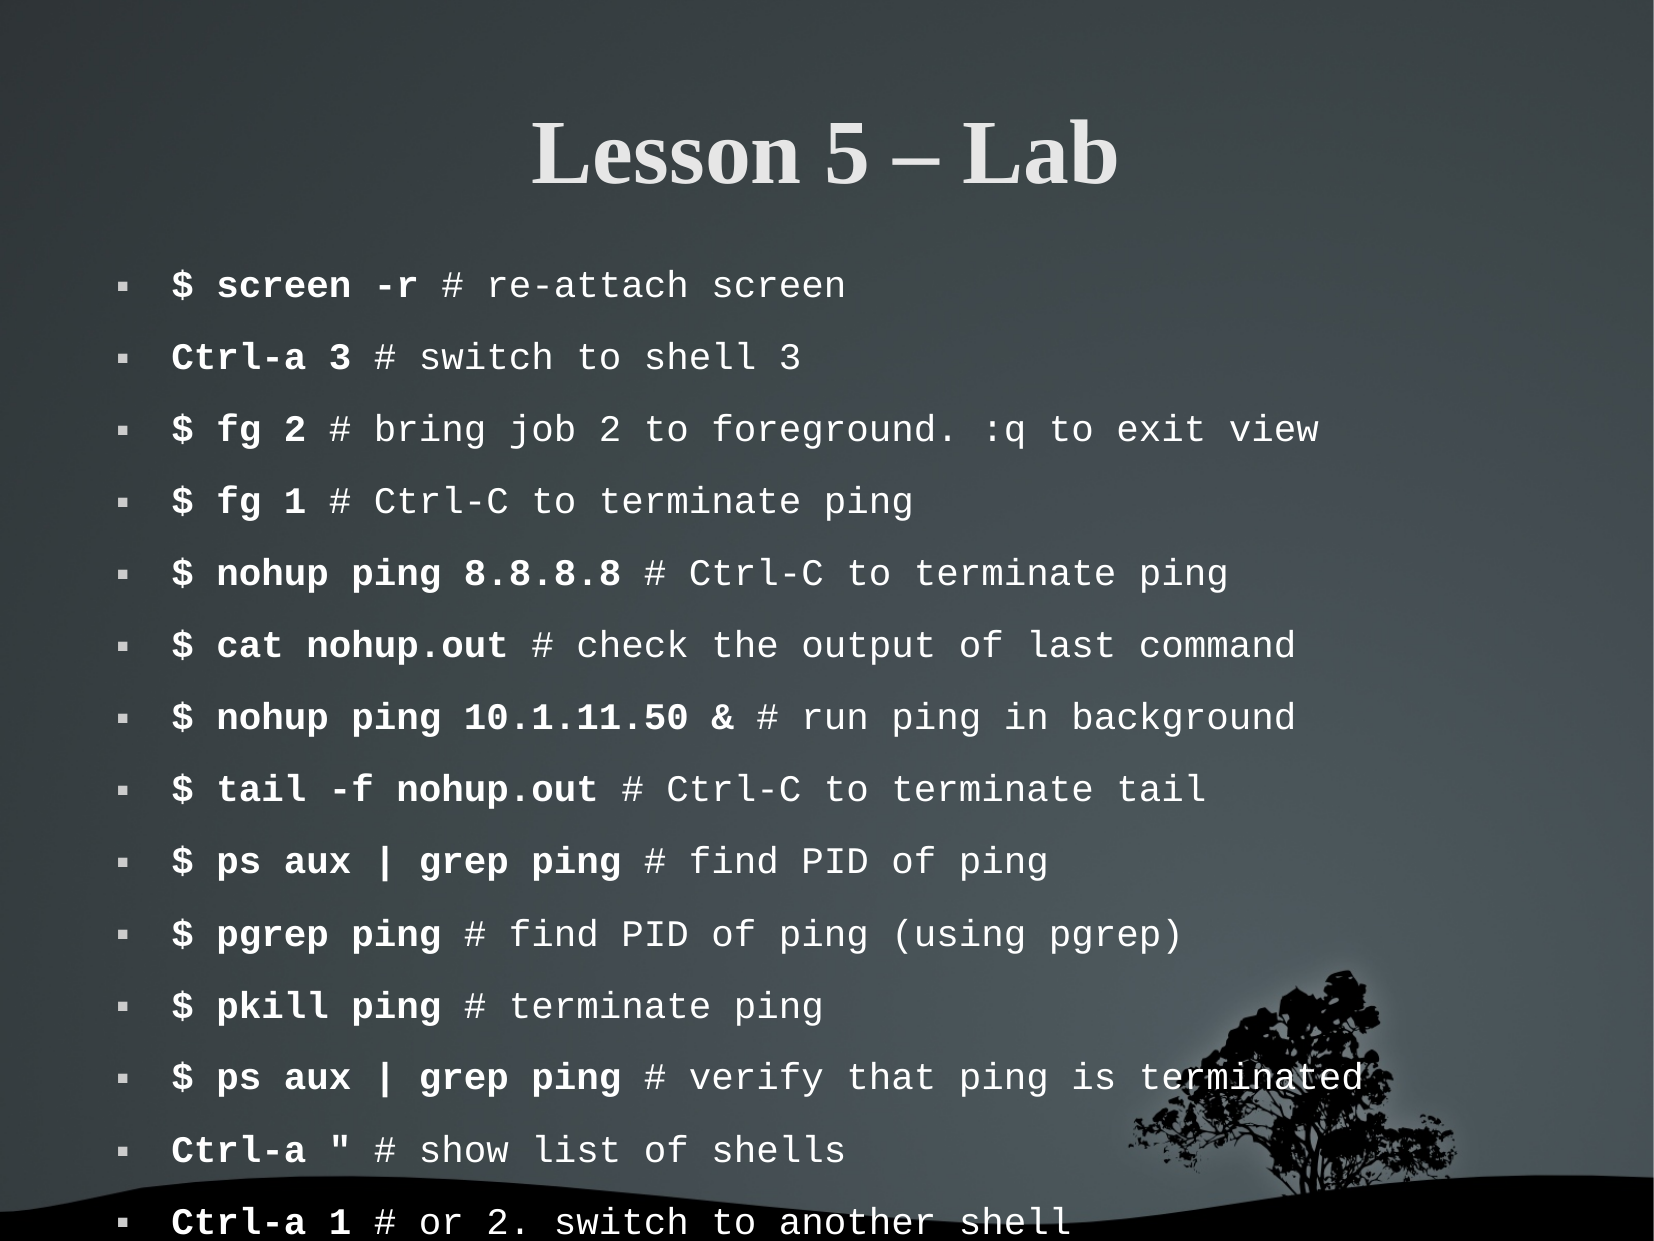

Lesson 5 – Lab
# $ screen -r # re-attach screen
Ctrl-a 3 # switch to shell 3
$ fg 2 # bring job 2 to foreground. :q to exit view
$ fg 1 # Ctrl-C to terminate ping
$ nohup ping 8.8.8.8 # Ctrl-C to terminate ping
$ cat nohup.out # check the output of last command
$ nohup ping 10.1.11.50 & # run ping in background
$ tail -f nohup.out # Ctrl-C to terminate tail
$ ps aux | grep ping # find PID of ping
$ pgrep ping # find PID of ping (using pgrep)
$ pkill ping # terminate ping
$ ps aux | grep ping # verify that ping is terminated
Ctrl-a " # show list of shells
Ctrl-a 1 # or 2. switch to another shell
Ctrl-a n # go to next shell
Ctrl-a p # go to previous shell